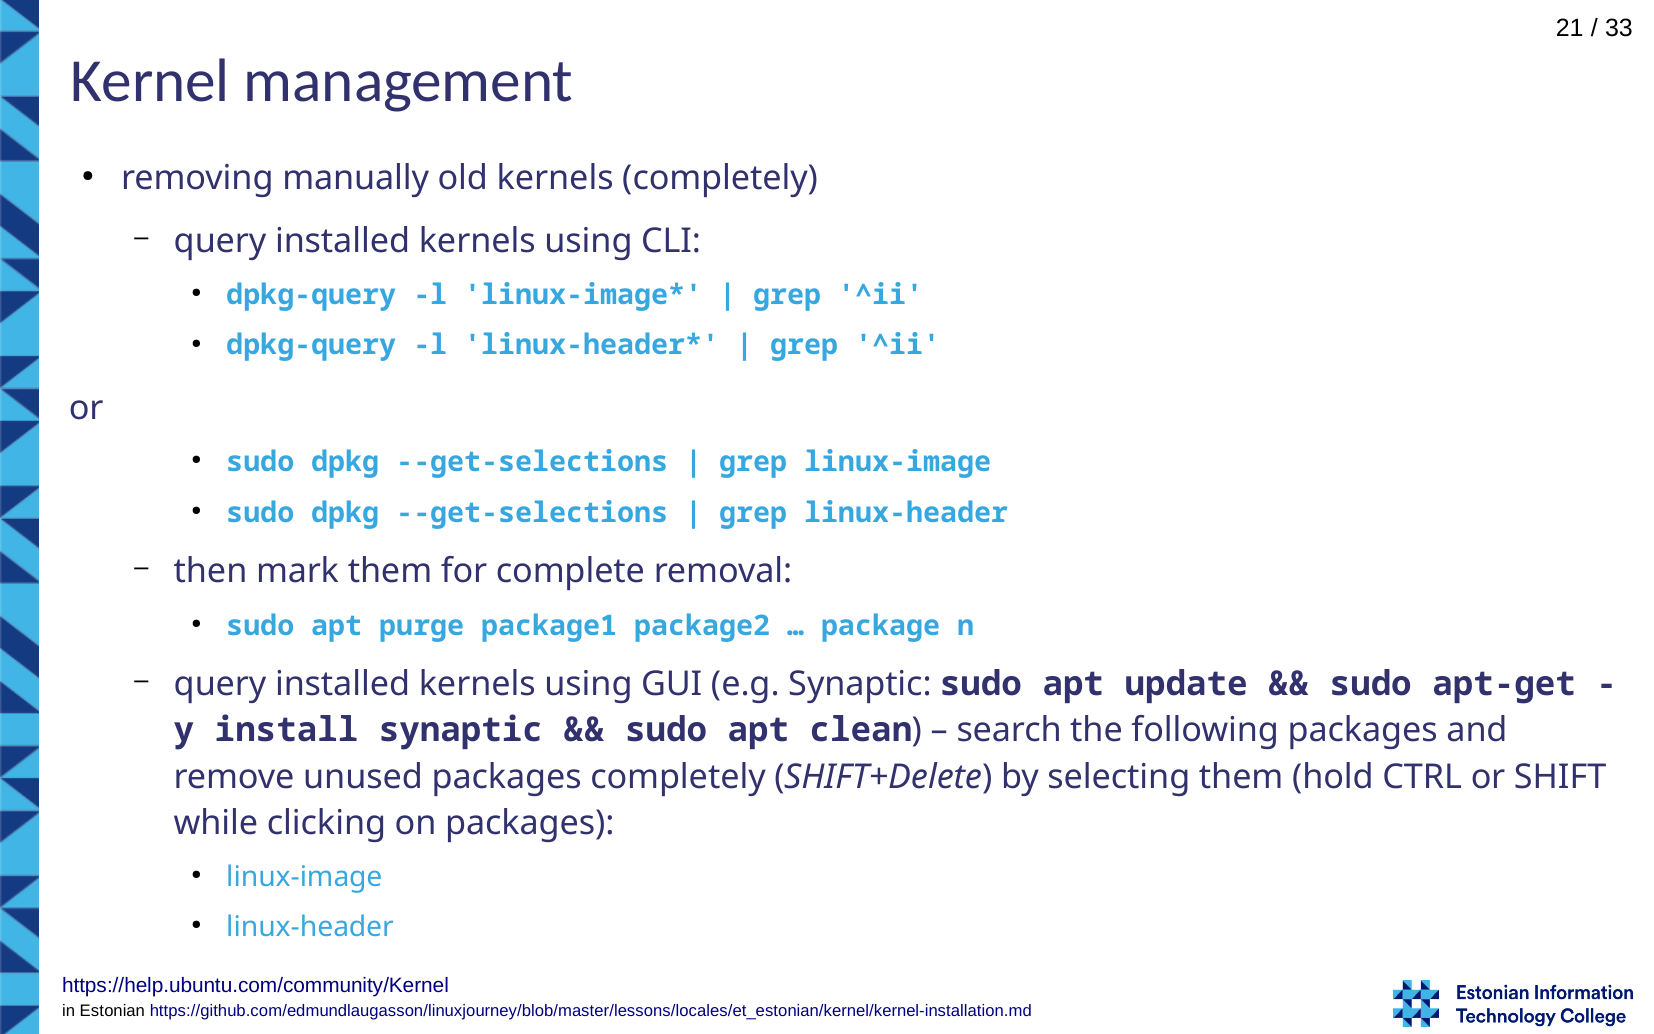

# Kernel management
removing manually old kernels (completely)
query installed kernels using CLI:
dpkg-query -l 'linux-image*' | grep '^ii'
dpkg-query -l 'linux-header*' | grep '^ii'
or
sudo dpkg --get-selections | grep linux-image
sudo dpkg --get-selections | grep linux-header
then mark them for complete removal:
sudo apt purge package1 package2 … package n
query installed kernels using GUI (e.g. Synaptic: sudo apt update && sudo apt-get -y install synaptic && sudo apt clean) – search the following packages and remove unused packages completely (SHIFT+Delete) by selecting them (hold CTRL or SHIFT while clicking on packages):
linux-image
linux-header
https://help.ubuntu.com/community/Kernel
in Estonian https://github.com/edmundlaugasson/linuxjourney/blob/master/lessons/locales/et_estonian/kernel/kernel-installation.md